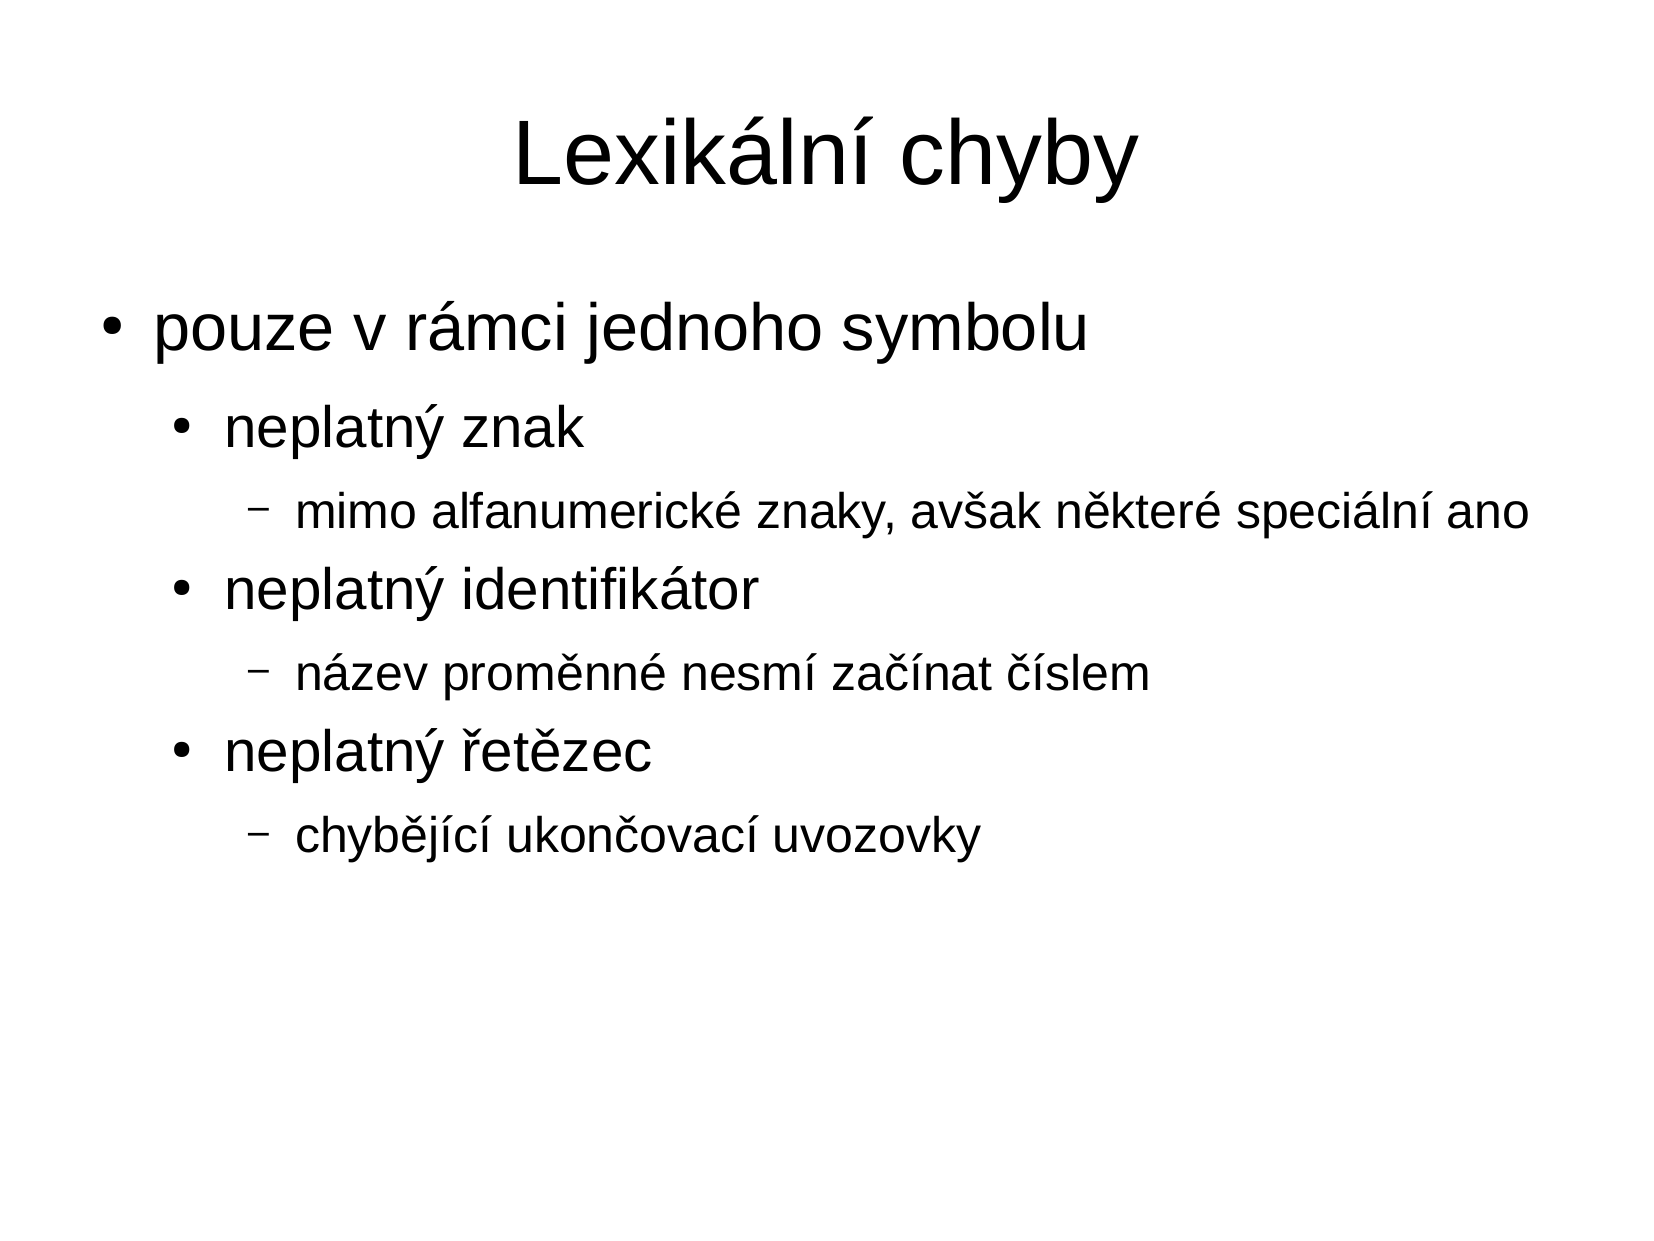

# Lexikální chyby
pouze v rámci jednoho symbolu
neplatný znak
mimo alfanumerické znaky, avšak některé speciální ano
neplatný identifikátor
název proměnné nesmí začínat číslem
neplatný řetězec
chybějící ukončovací uvozovky